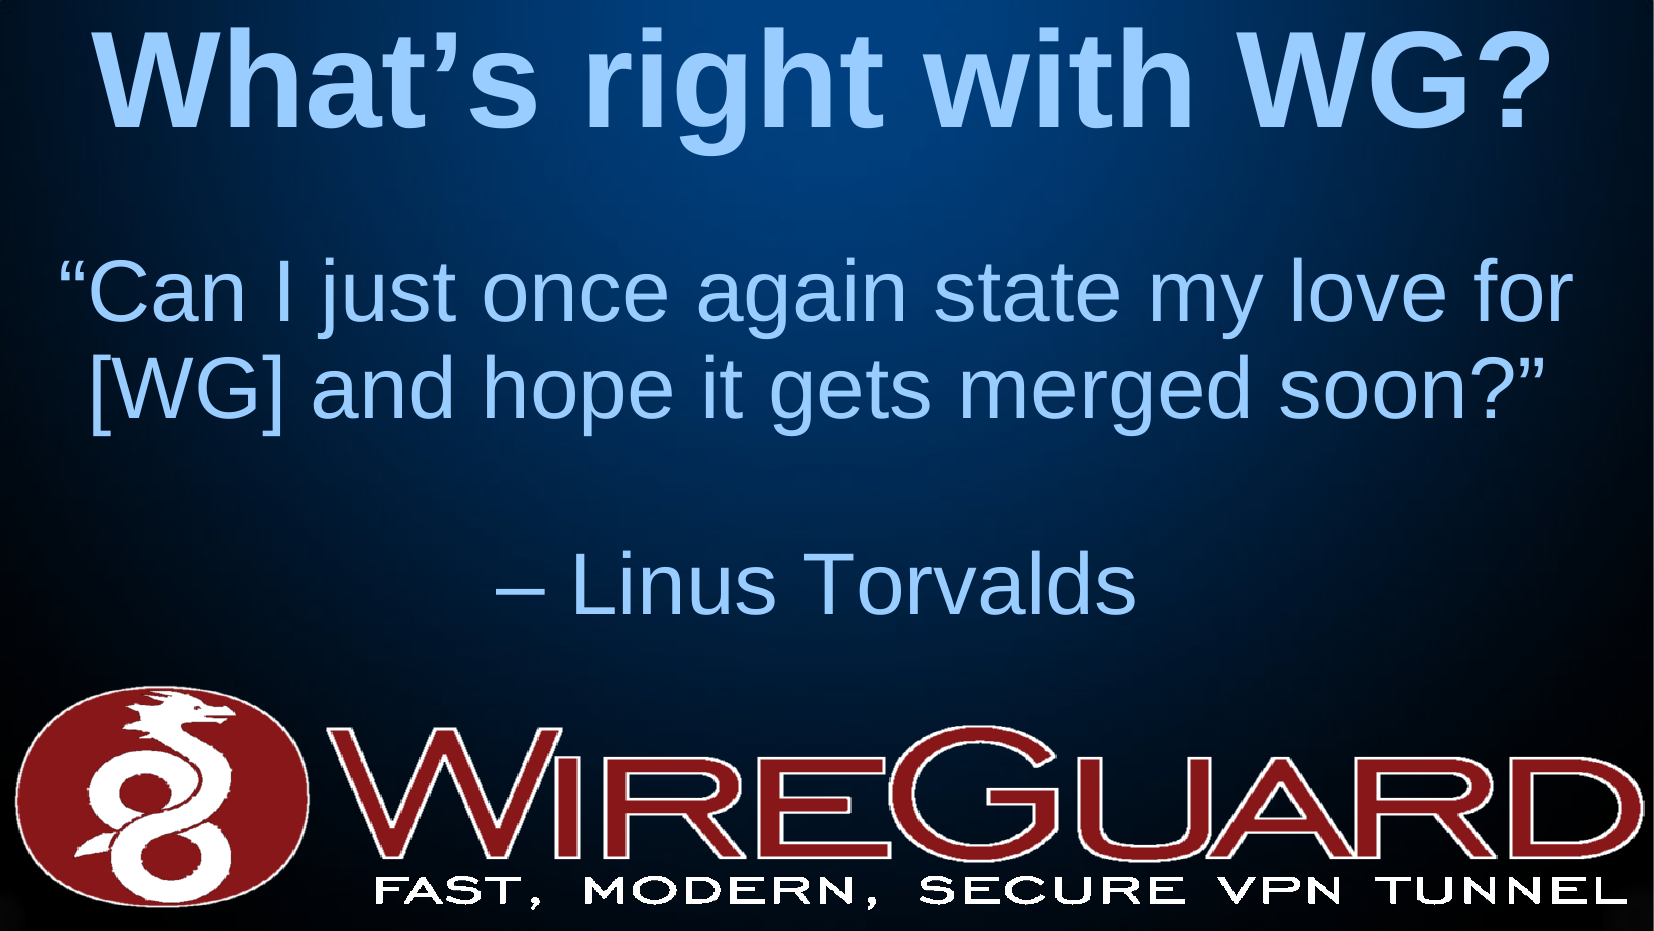

# What’s right with WG?
“Can I just once again state my love for [WG] and hope it gets merged soon?”
– Linus Torvalds